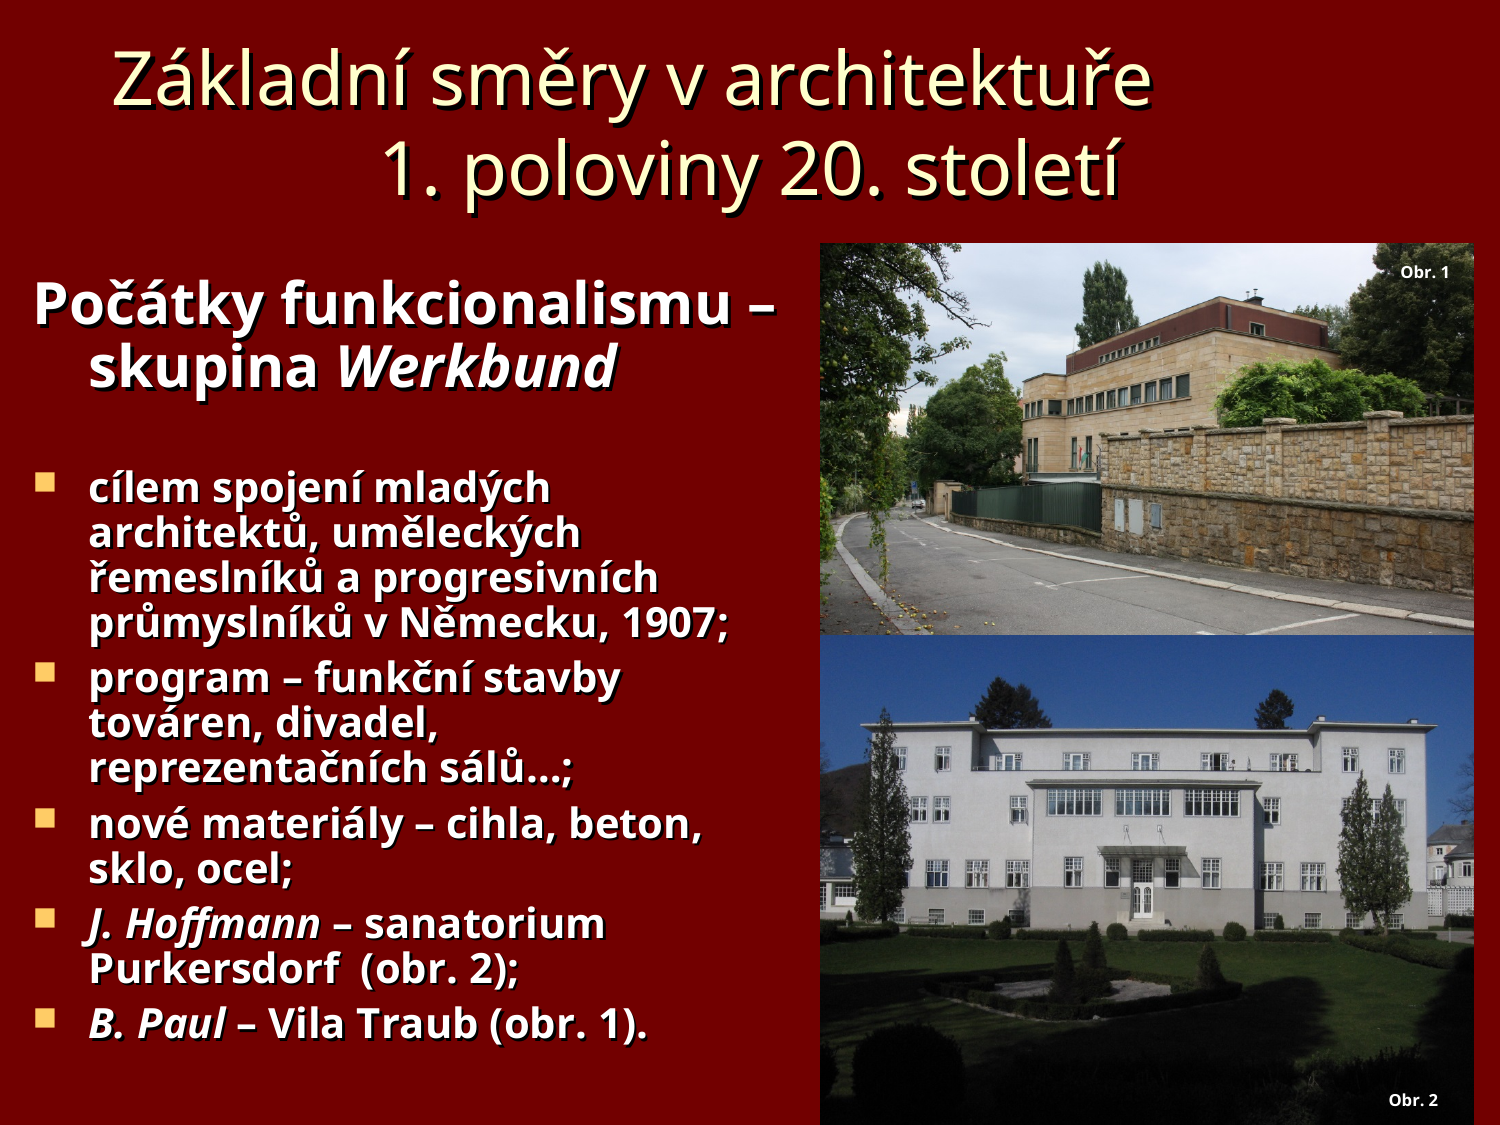

# Základní směry v architektuře 1. poloviny 20. století
Obr. 1
Počátky funkcionalismu – skupina Werkbund
cílem spojení mladých architektů, uměleckých řemeslníků a progresivních průmyslníků v Německu, 1907;
program – funkční stavby továren, divadel, reprezentačních sálů…;
nové materiály – cihla, beton, sklo, ocel;
J. Hoffmann – sanatorium Purkersdorf (obr. 2);
B. Paul – Vila Traub (obr. 1).
Obr. 2